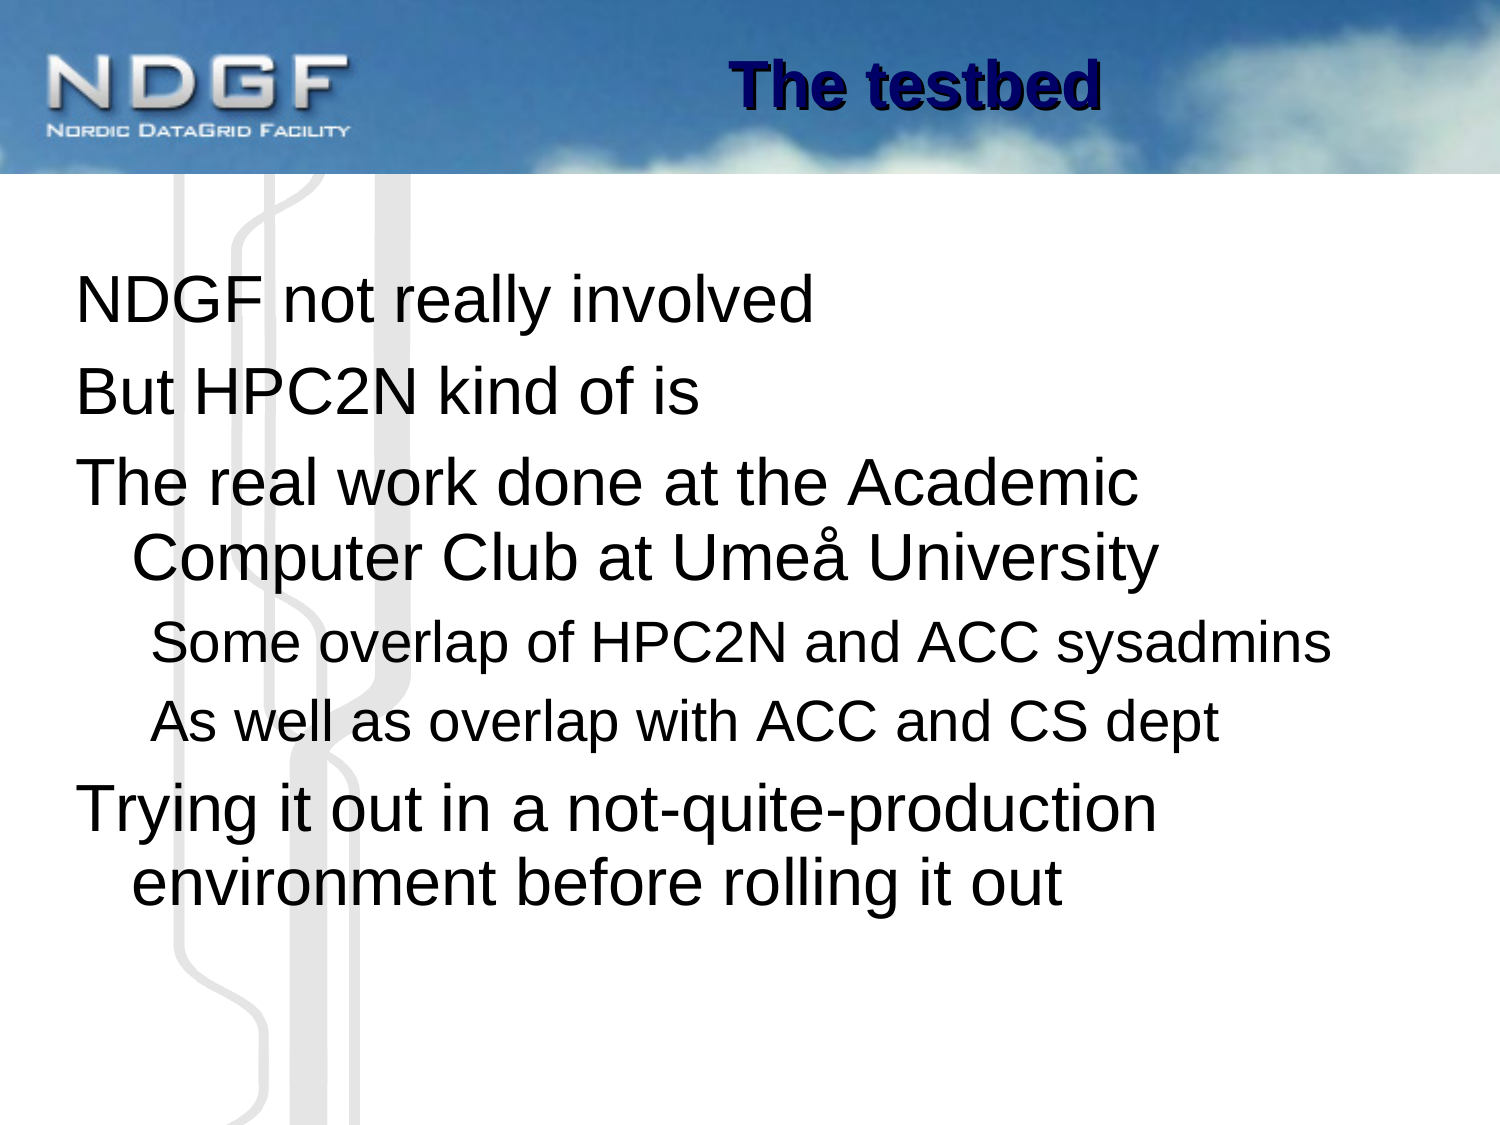

# The testbed
NDGF not really involved
But HPC2N kind of is
The real work done at the Academic Computer Club at Umeå University
Some overlap of HPC2N and ACC sysadmins
As well as overlap with ACC and CS dept
Trying it out in a not-quite-production environment before rolling it out